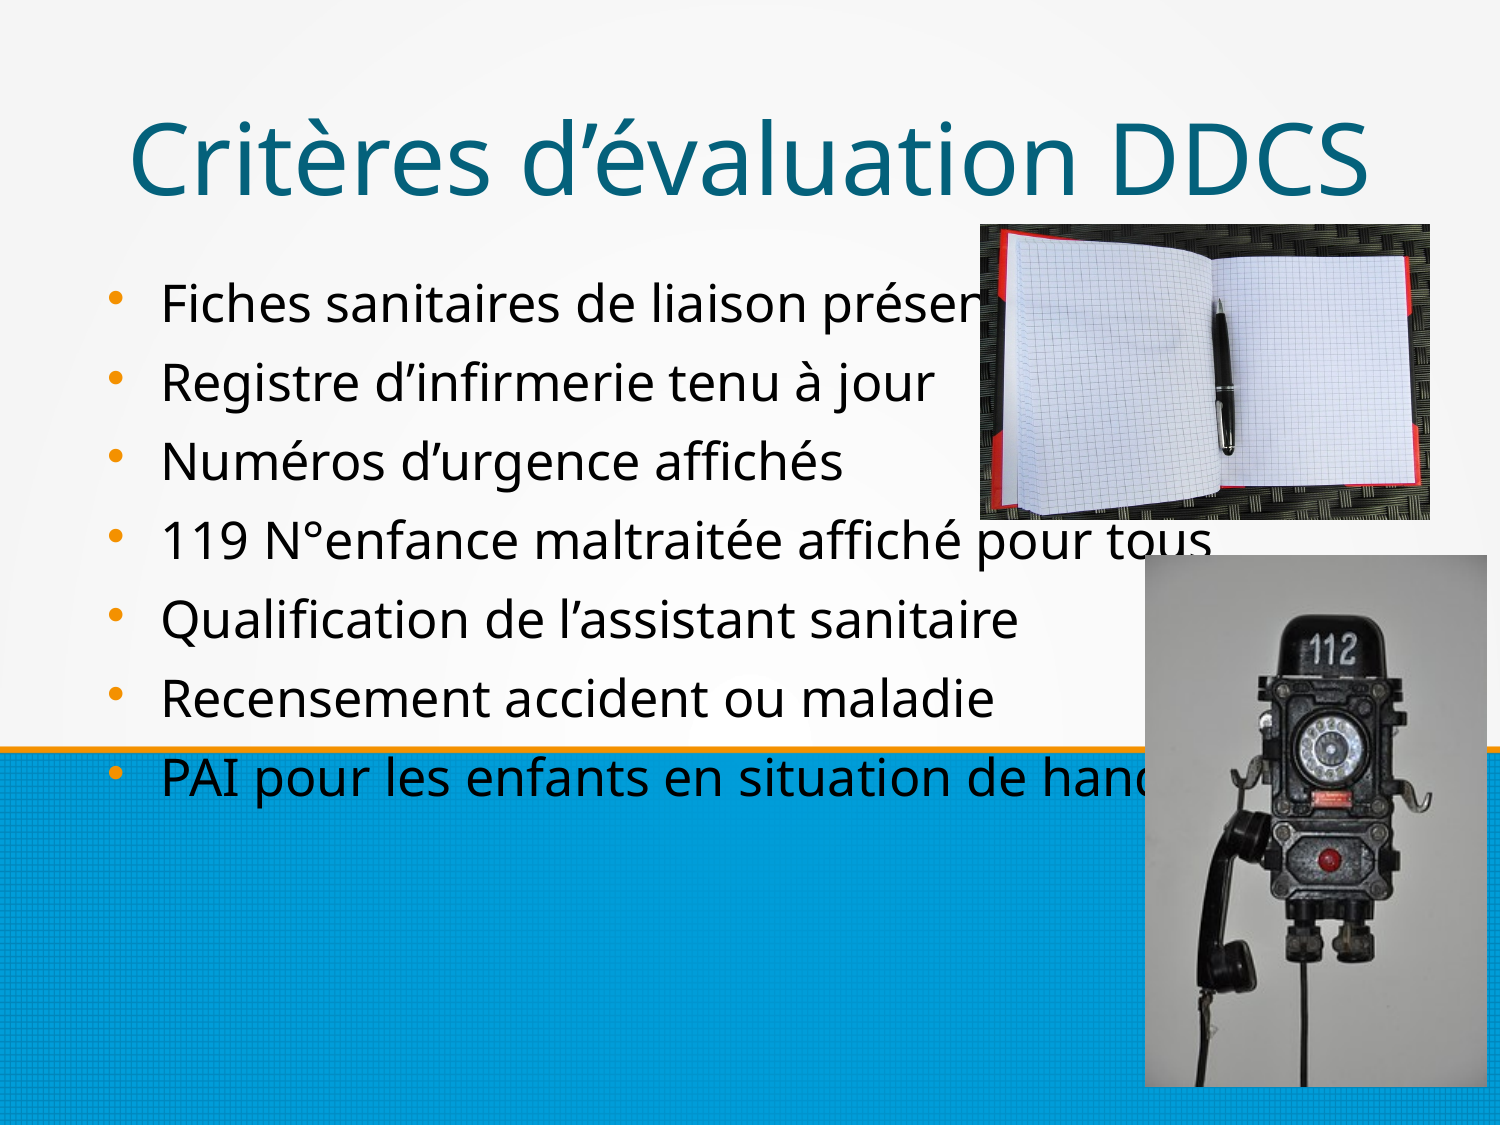

# Critères d’évaluation DDCS
Fiches sanitaires de liaison présentes
Registre d’infirmerie tenu à jour
Numéros d’urgence affichés
119 N°enfance maltraitée affiché pour tous
Qualification de l’assistant sanitaire
Recensement accident ou maladie
PAI pour les enfants en situation de handicap